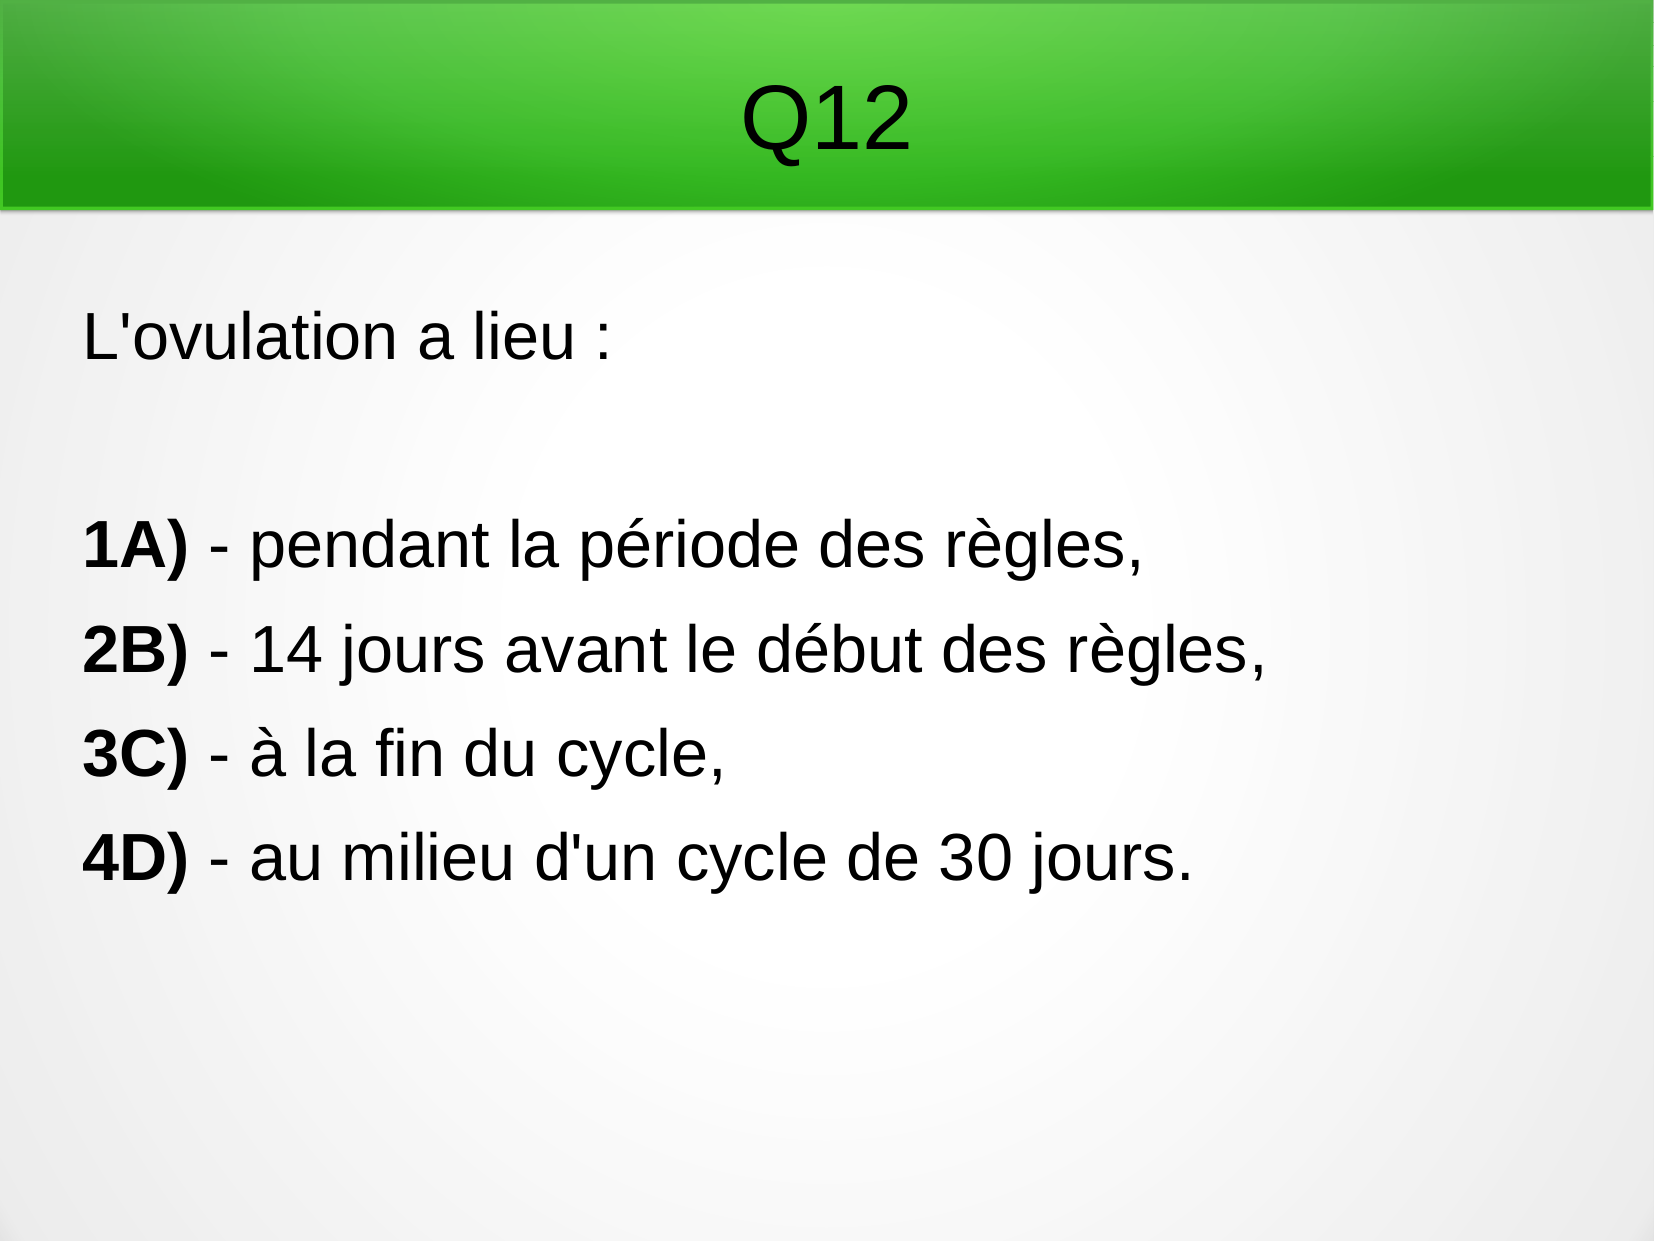

# Q12
L'ovulation a lieu :
1A) - pendant la période des règles,
2B) - 14 jours avant le début des règles,
3C) - à la fin du cycle,
4D) - au milieu d'un cycle de 30 jours.